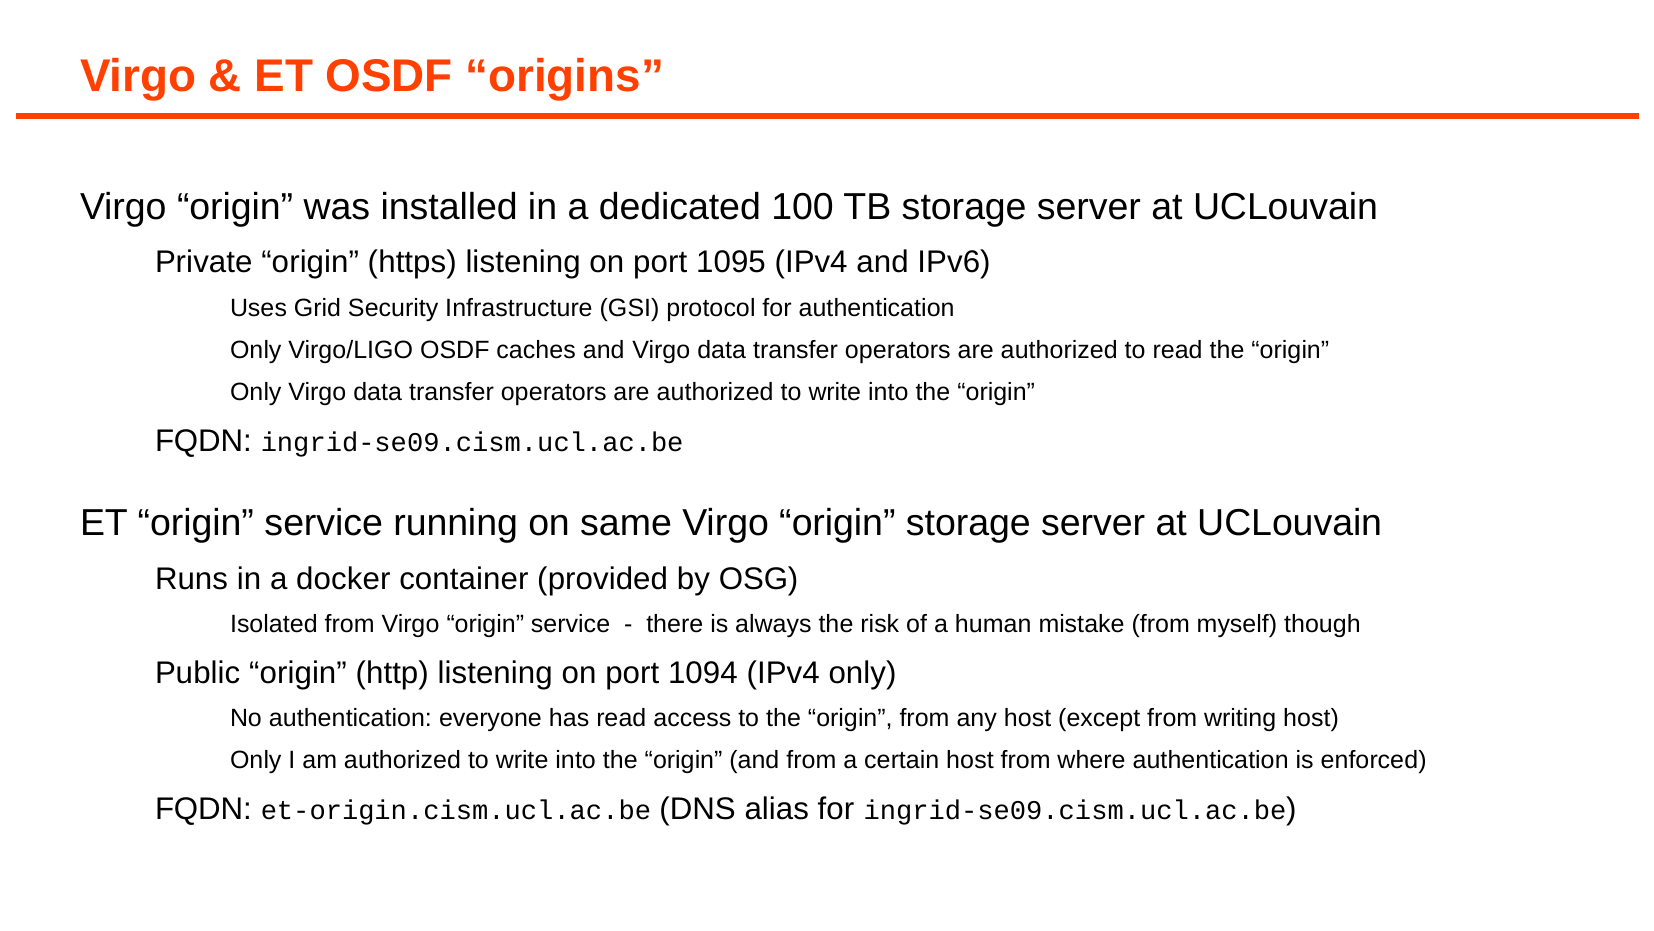

Virgo & ET OSDF “origins”
Virgo “origin” was installed in a dedicated 100 TB storage server at UCLouvain
	Private “origin” (https) listening on port 1095 (IPv4 and IPv6)
		Uses Grid Security Infrastructure (GSI) protocol for authentication
		Only Virgo/LIGO OSDF caches and Virgo data transfer operators are authorized to read the “origin”
		Only Virgo data transfer operators are authorized to write into the “origin”
	FQDN: ingrid-se09.cism.ucl.ac.be
ET “origin” service running on same Virgo “origin” storage server at UCLouvain
	Runs in a docker container (provided by OSG)
		Isolated from Virgo “origin” service - there is always the risk of a human mistake (from myself) though
	Public “origin” (http) listening on port 1094 (IPv4 only)
		No authentication: everyone has read access to the “origin”, from any host (except from writing host)
		Only I am authorized to write into the “origin” (and from a certain host from where authentication is enforced)
	FQDN: et-origin.cism.ucl.ac.be (DNS alias for ingrid-se09.cism.ucl.ac.be)